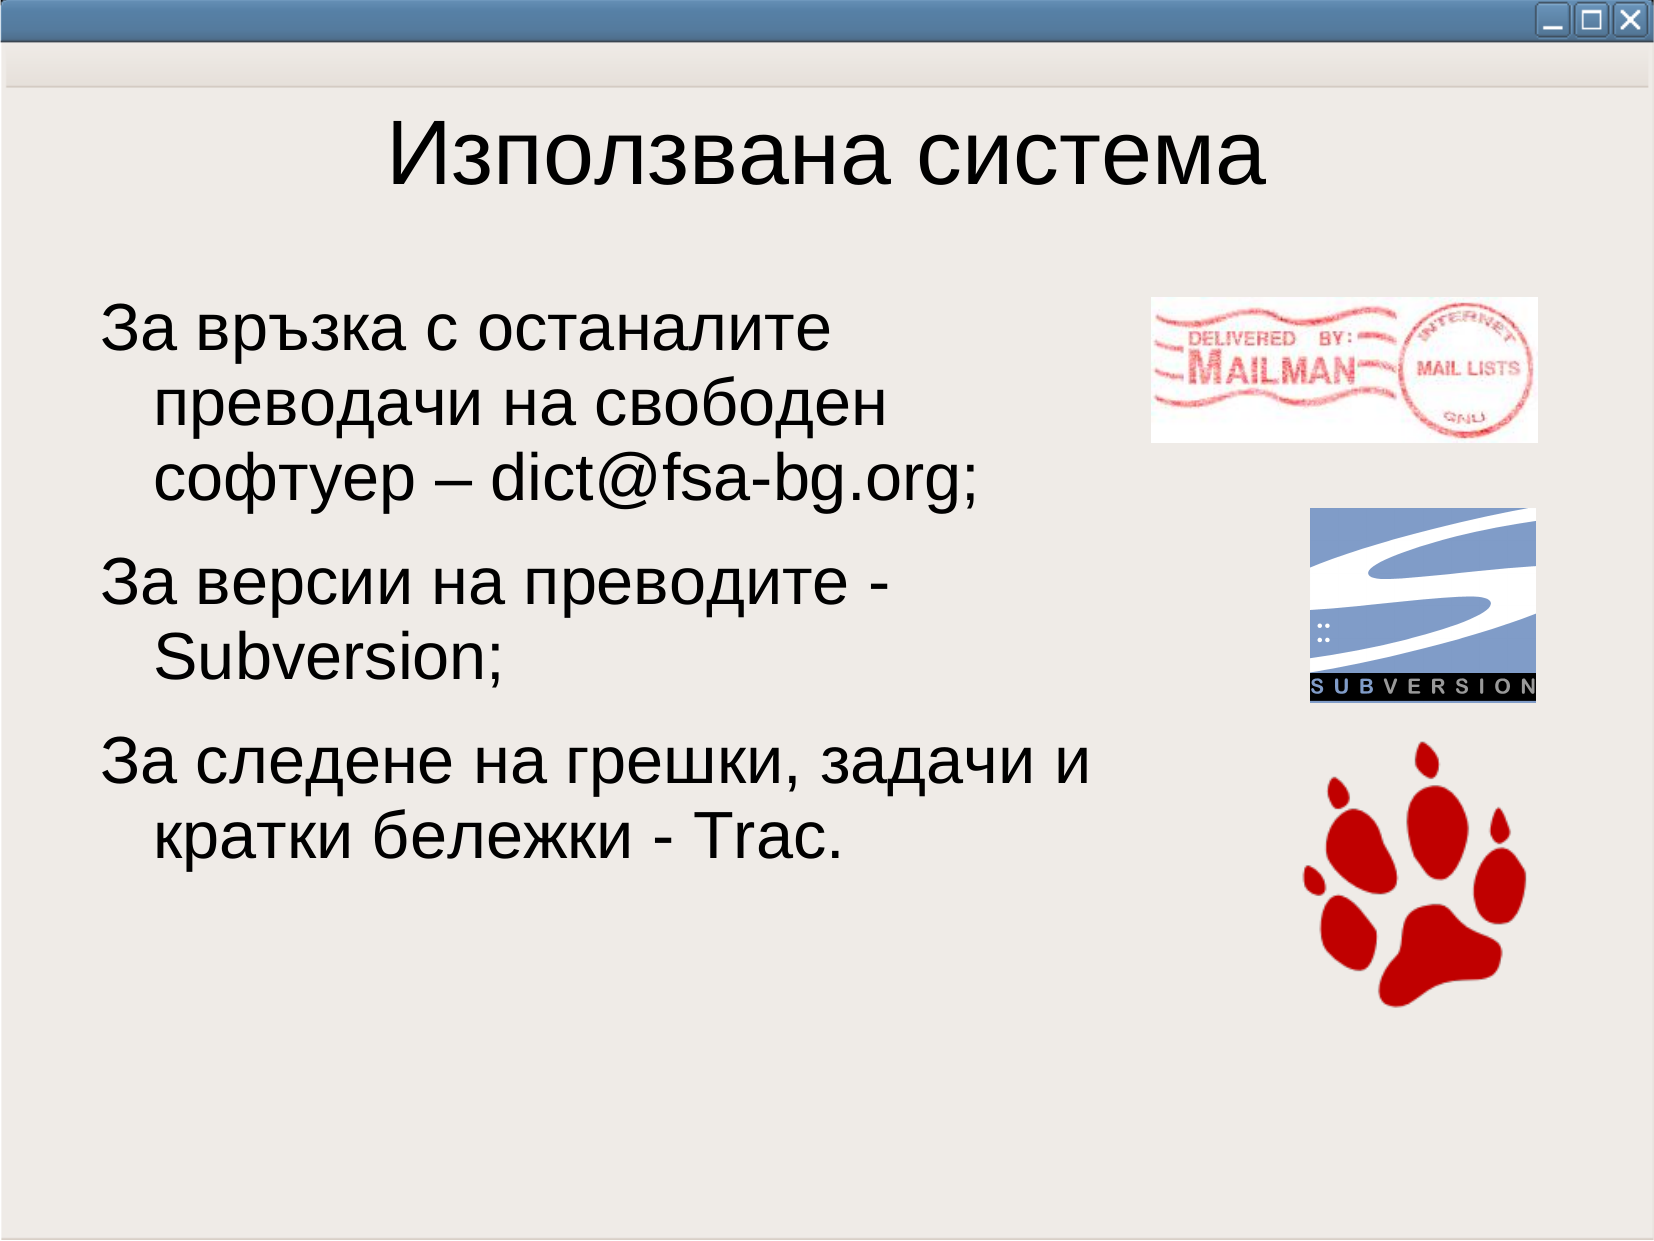

# Използвана система
За връзка с останалите преводачи на свободен софтуер – dict@fsa-bg.org;
За версии на преводите - Subversion;
За следене на грешки, задачи и кратки бележки - Trac.